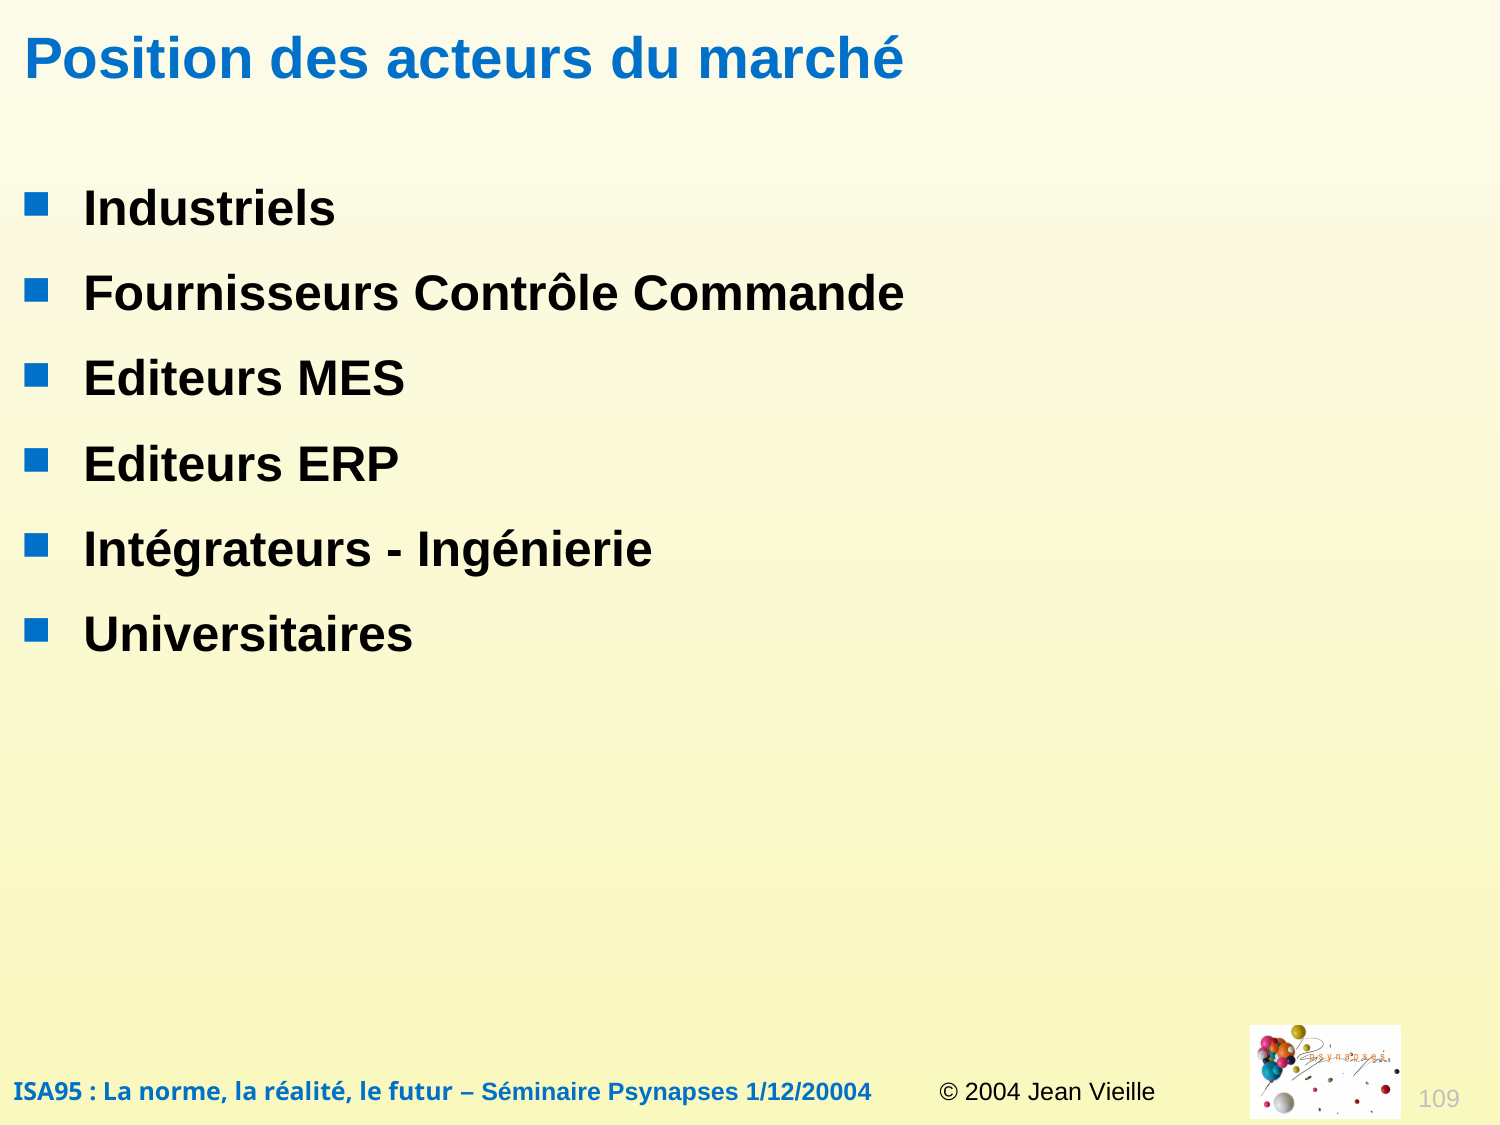

# Position des acteurs du marché
Industriels
Fournisseurs Contrôle Commande
Editeurs MES
Editeurs ERP
Intégrateurs - Ingénierie
Universitaires